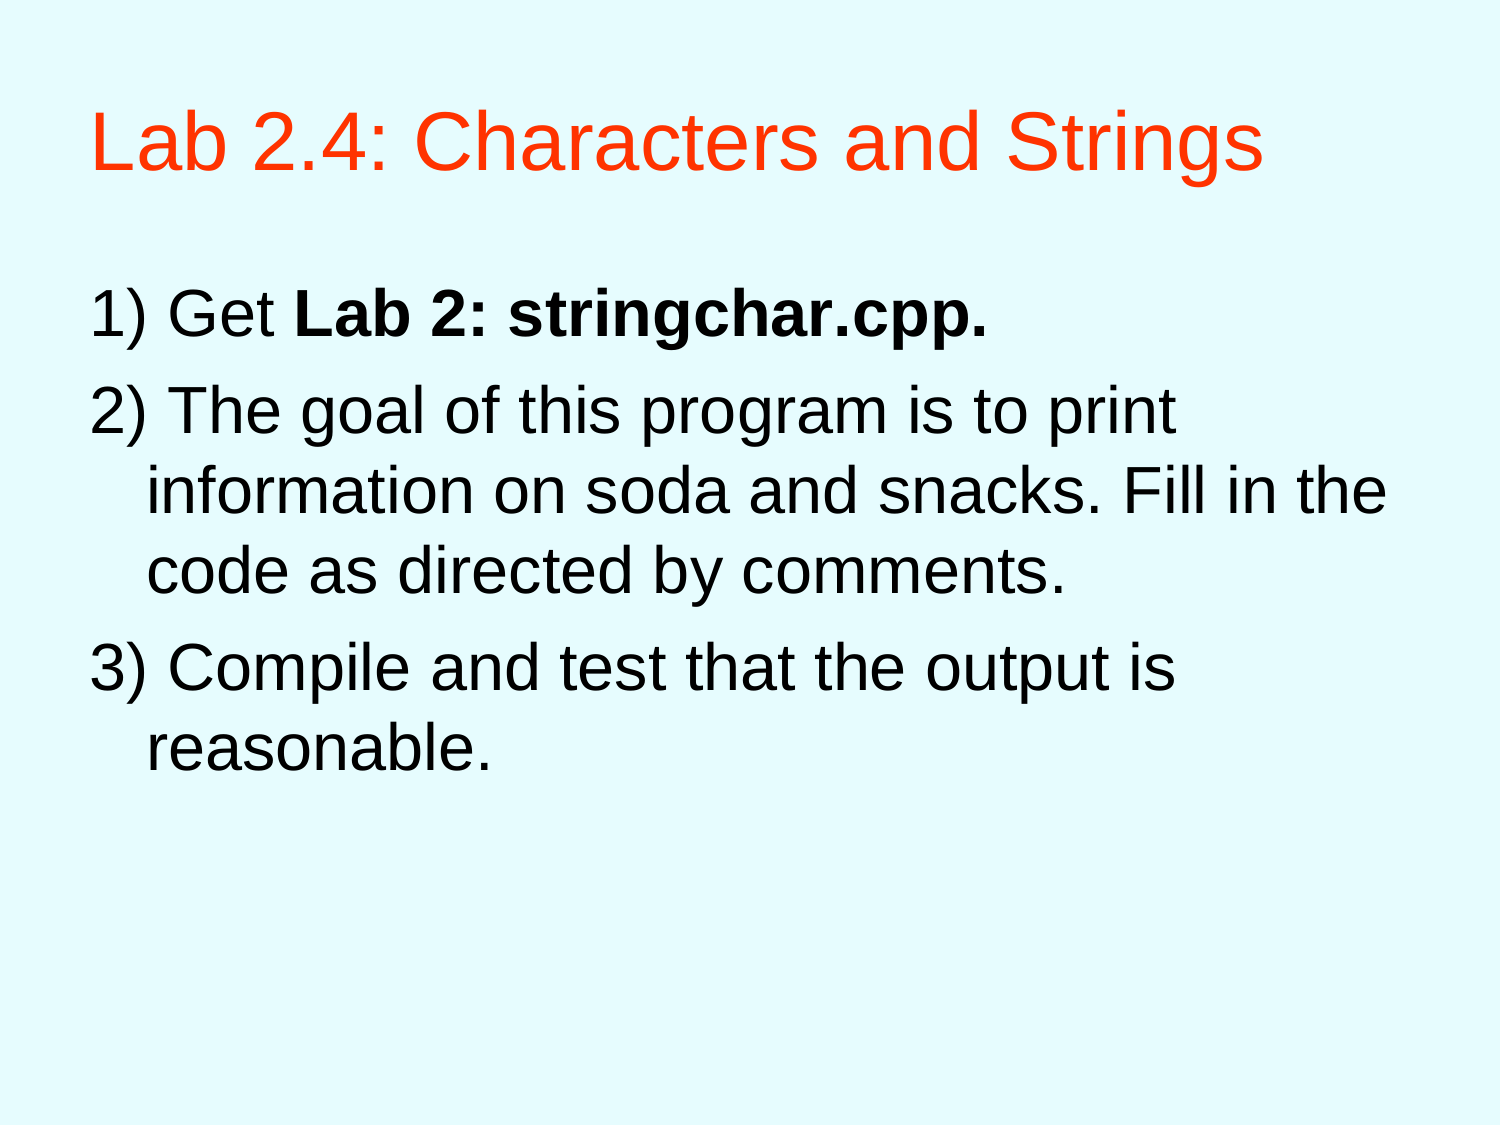

# Lab 2.4: Characters and Strings
 Get Lab 2: stringchar.cpp.
 The goal of this program is to print information on soda and snacks. Fill in the code as directed by comments.
 Compile and test that the output is reasonable.